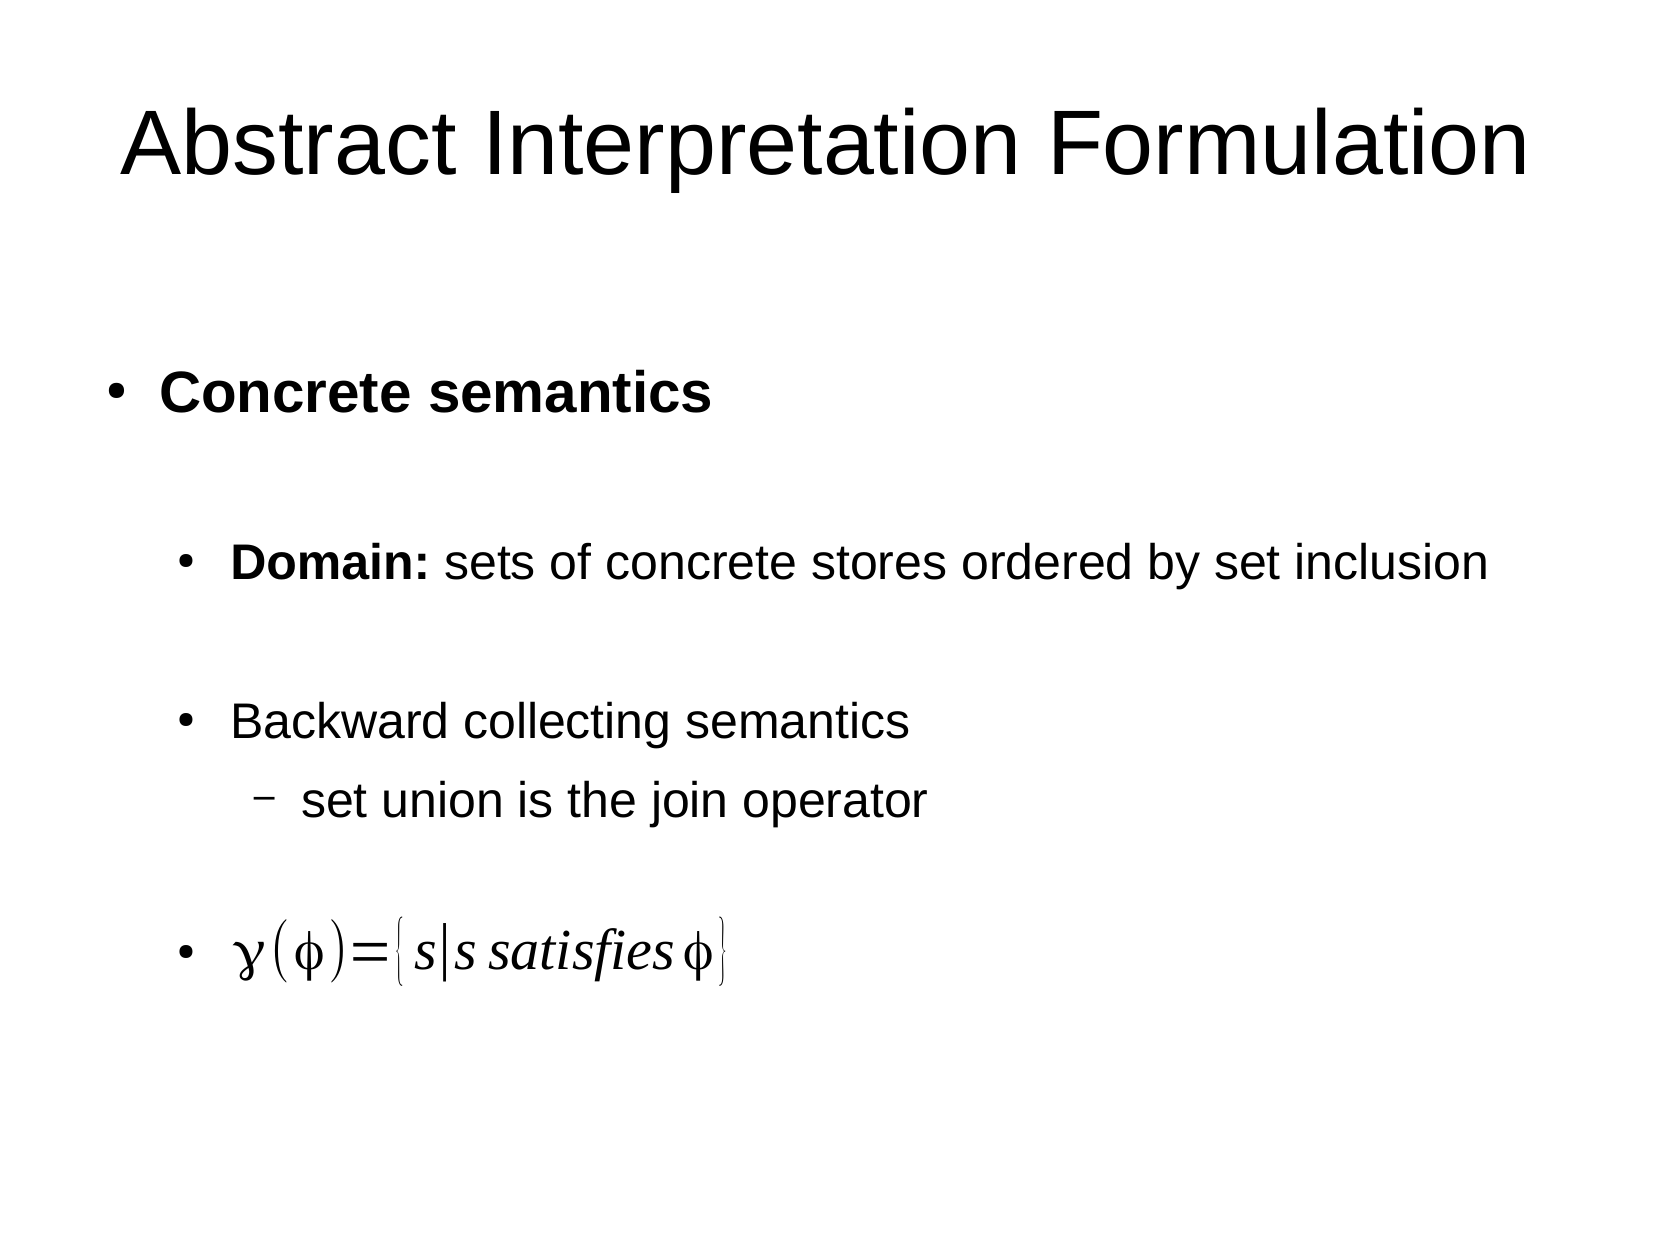

# Abstract Interpretation Formulation
Concrete semantics
Domain: sets of concrete stores ordered by set inclusion
Backward collecting semantics
set union is the join operator